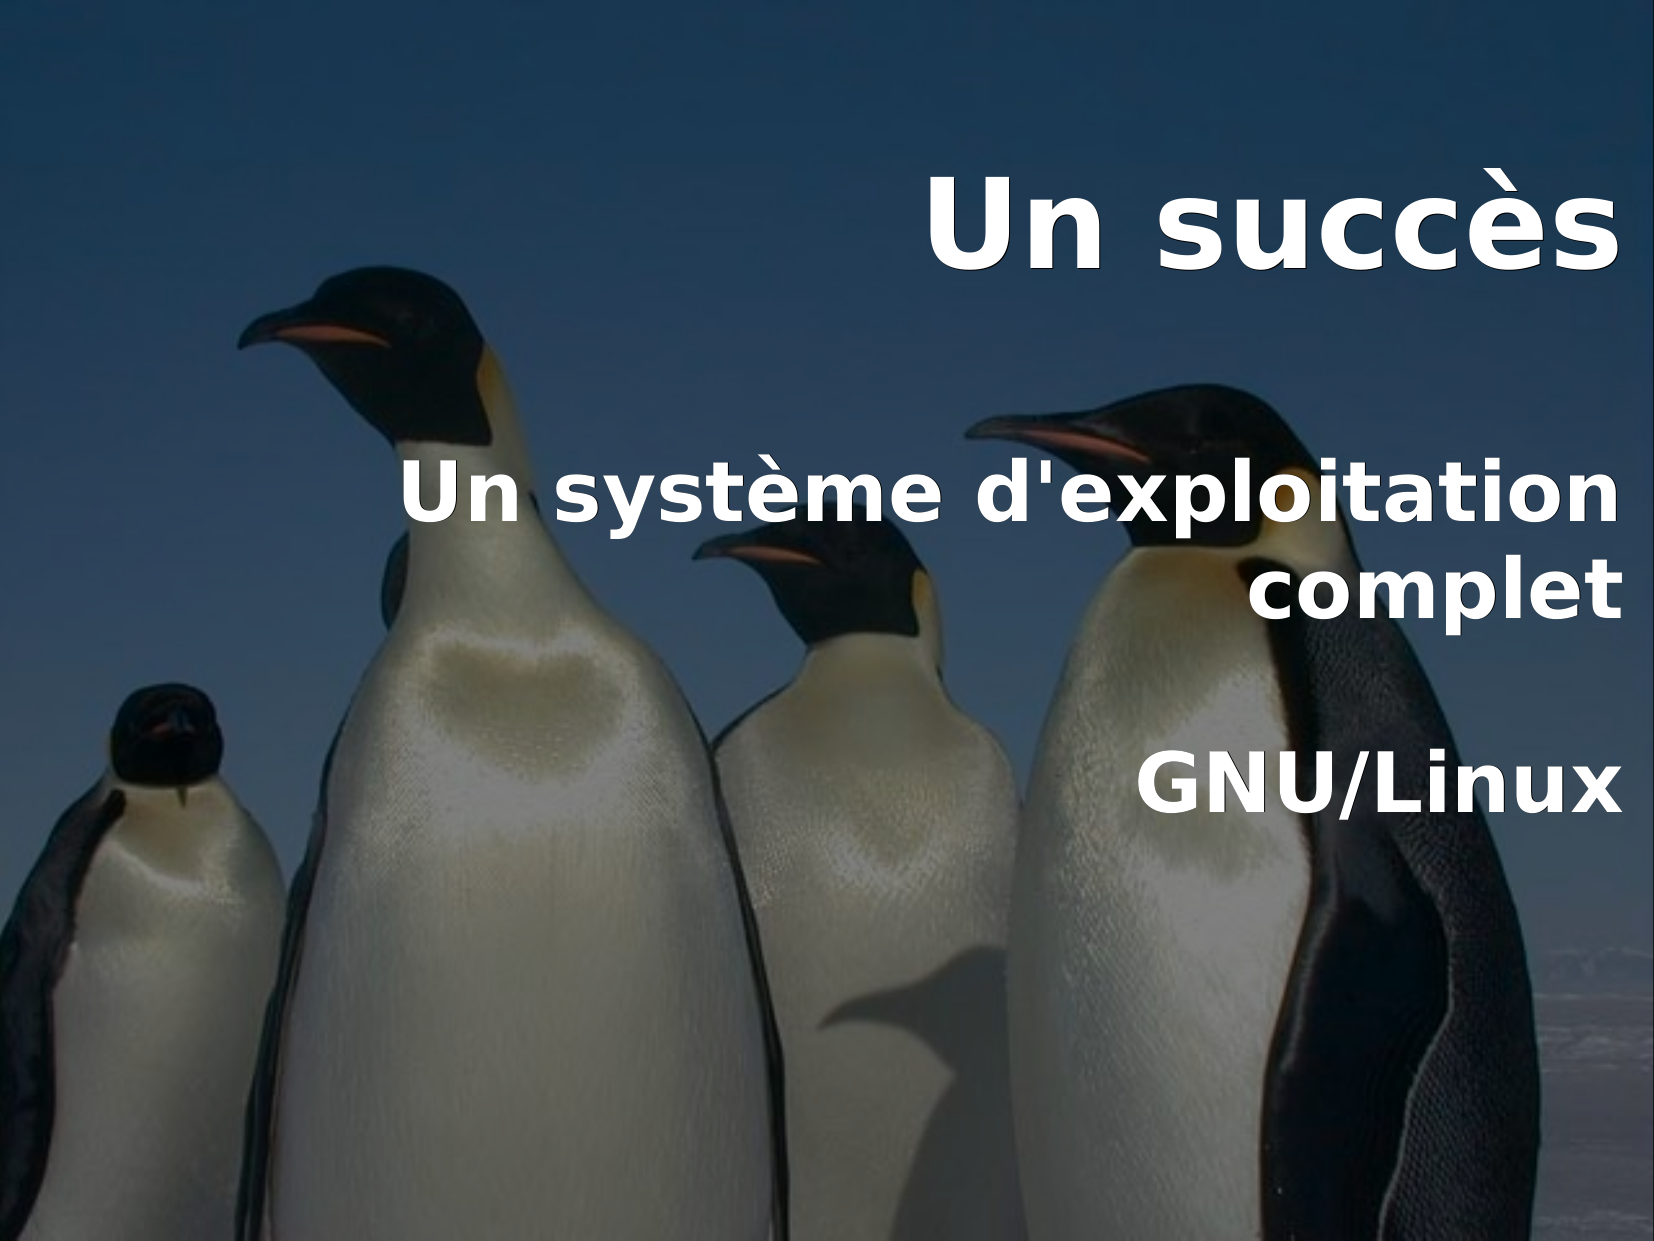

Un succès
Un système d'exploitation complet
GNU/Linux